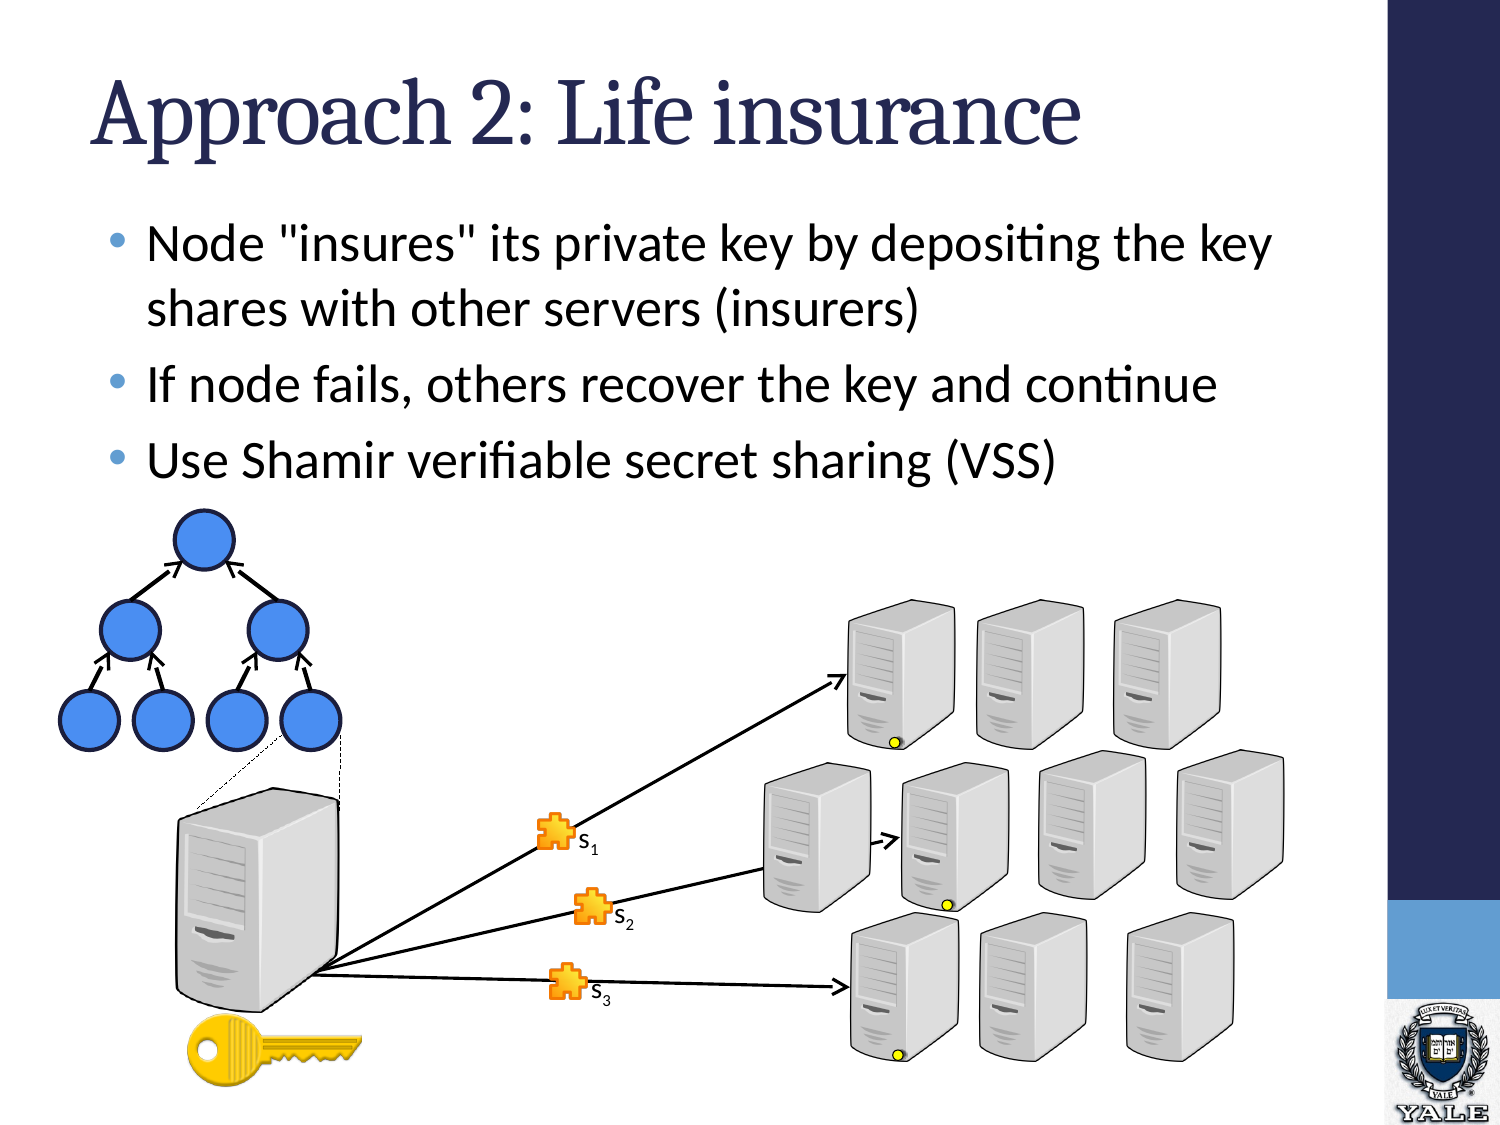

# Approach 2: Life insurance
Node "insures" its private key by depositing the key shares with other servers (insurers)
If node fails, others recover the key and continue
Use Shamir verifiable secret sharing (VSS)
s1
s2
s3